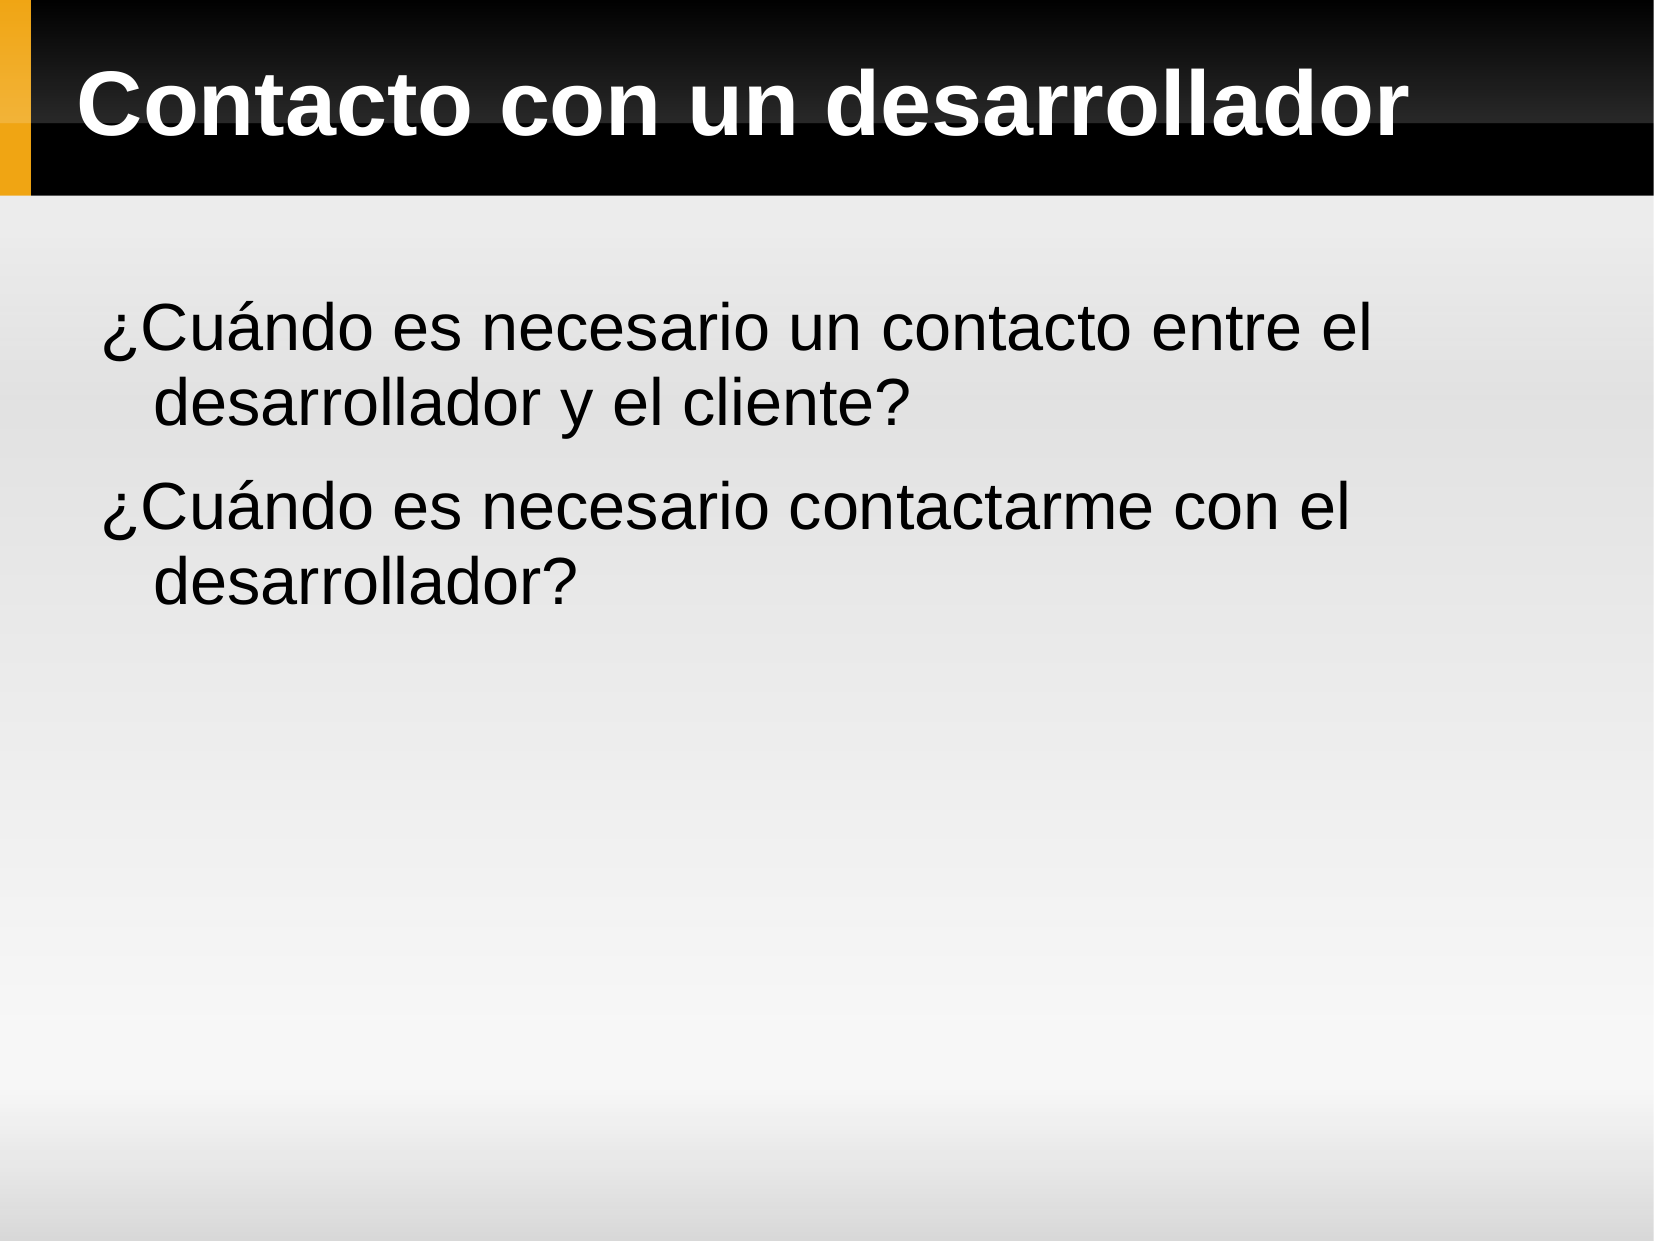

# Contacto con un desarrollador
¿Cuándo es necesario un contacto entre el desarrollador y el cliente?
¿Cuándo es necesario contactarme con el desarrollador?